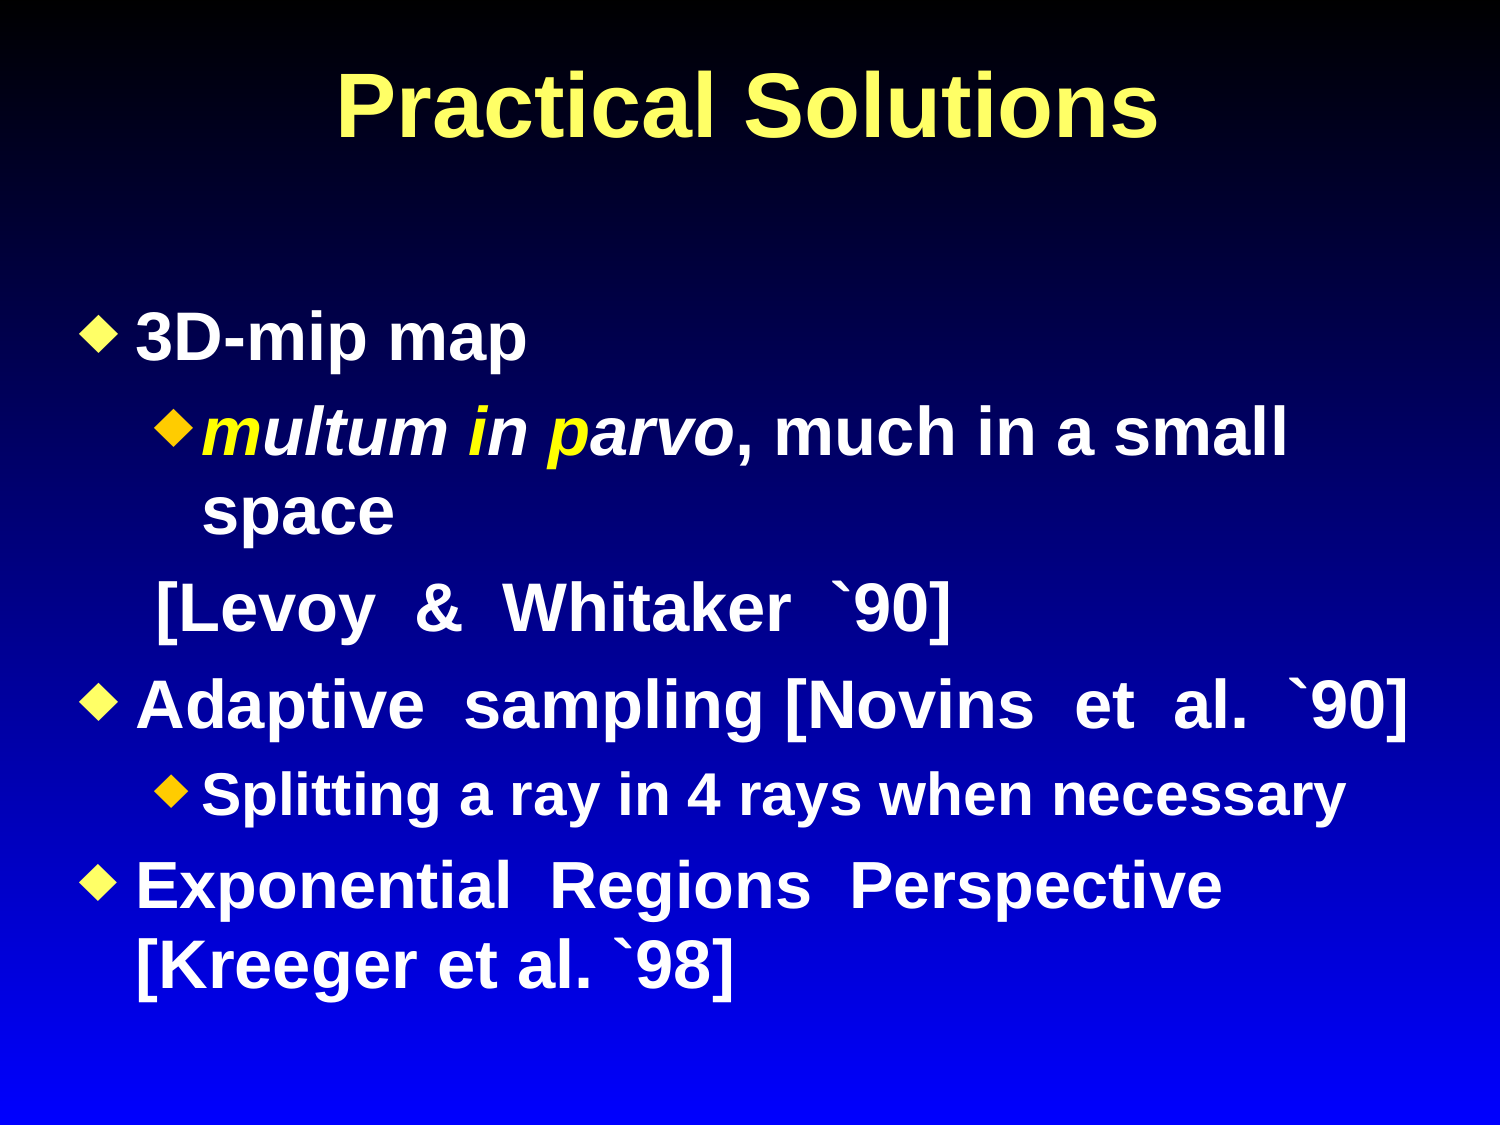

# Practical Solutions
3D-mip map
multum in parvo, much in a small space
 [Levoy & Whitaker `90]
Adaptive sampling [Novins et al. `90]
Splitting a ray in 4 rays when necessary
Exponential Regions Perspective [Kreeger et al. `98]